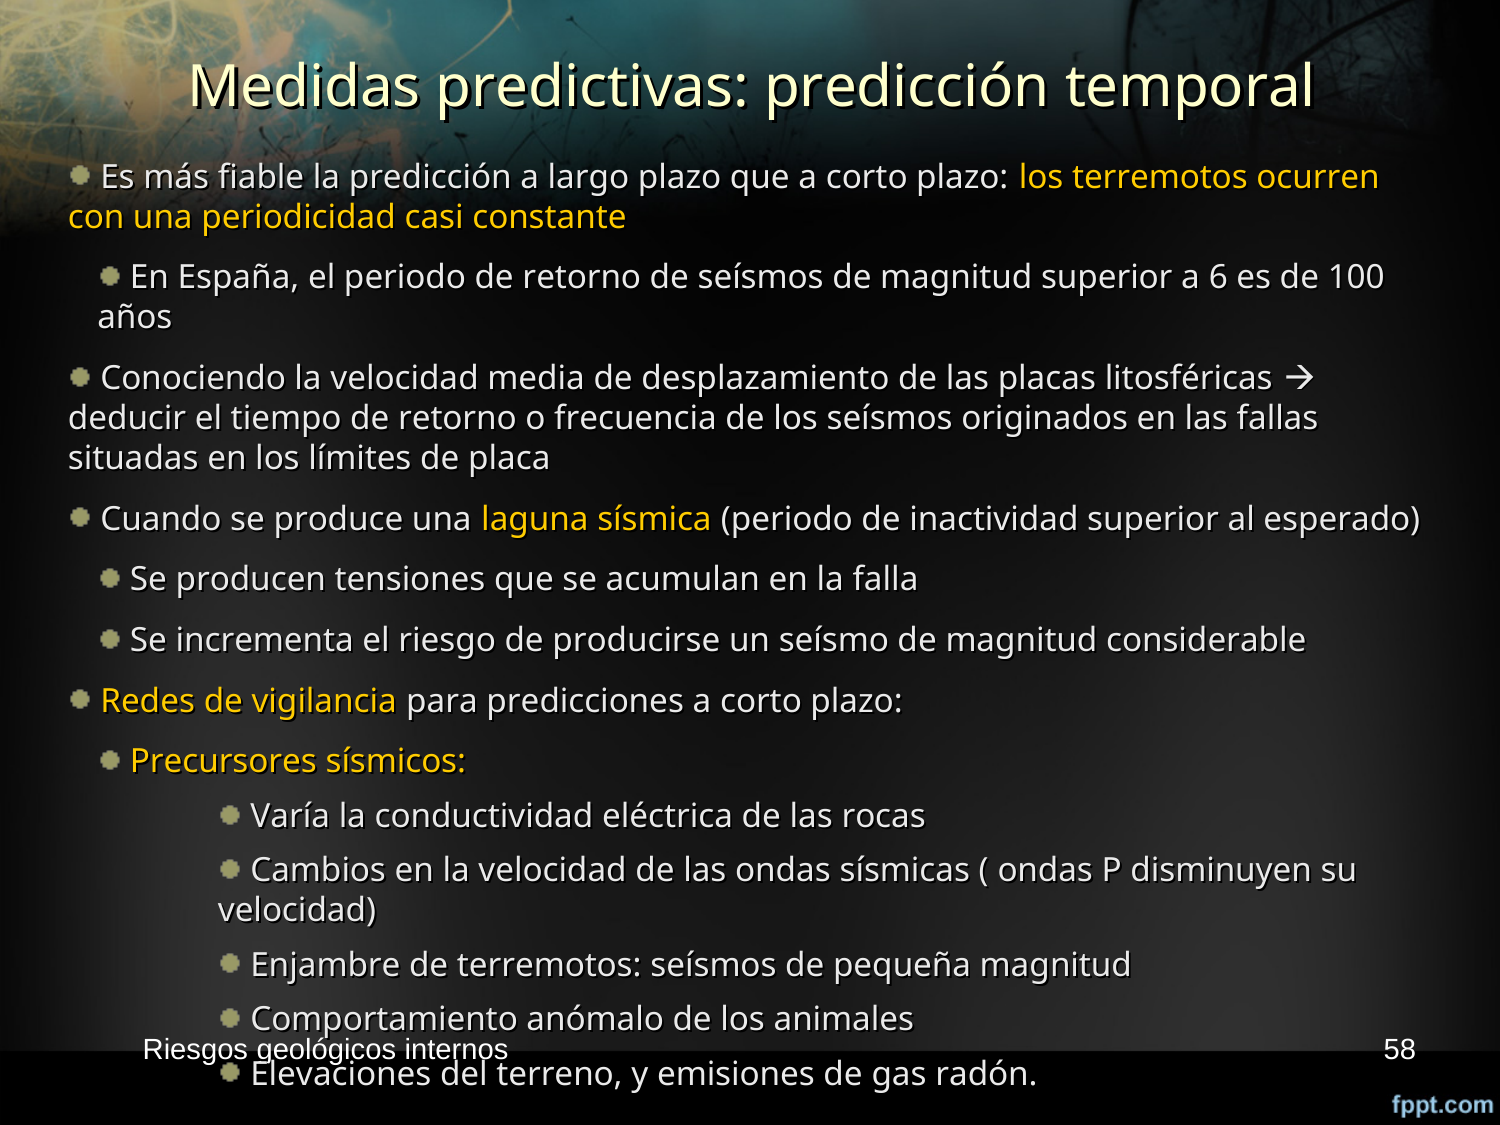

# Medidas predictivas: predicción temporal
 Es más fiable la predicción a largo plazo que a corto plazo: los terremotos ocurren con una periodicidad casi constante
 En España, el periodo de retorno de seísmos de magnitud superior a 6 es de 100 años
 Conociendo la velocidad media de desplazamiento de las placas litosféricas  deducir el tiempo de retorno o frecuencia de los seísmos originados en las fallas situadas en los límites de placa
 Cuando se produce una laguna sísmica (periodo de inactividad superior al esperado)
 Se producen tensiones que se acumulan en la falla
 Se incrementa el riesgo de producirse un seísmo de magnitud considerable
 Redes de vigilancia para predicciones a corto plazo:
 Precursores sísmicos:
 Varía la conductividad eléctrica de las rocas
 Cambios en la velocidad de las ondas sísmicas ( ondas P disminuyen su velocidad)
 Enjambre de terremotos: seísmos de pequeña magnitud
 Comportamiento anómalo de los animales
 Elevaciones del terreno, y emisiones de gas radón.
Riesgos geológicos internos